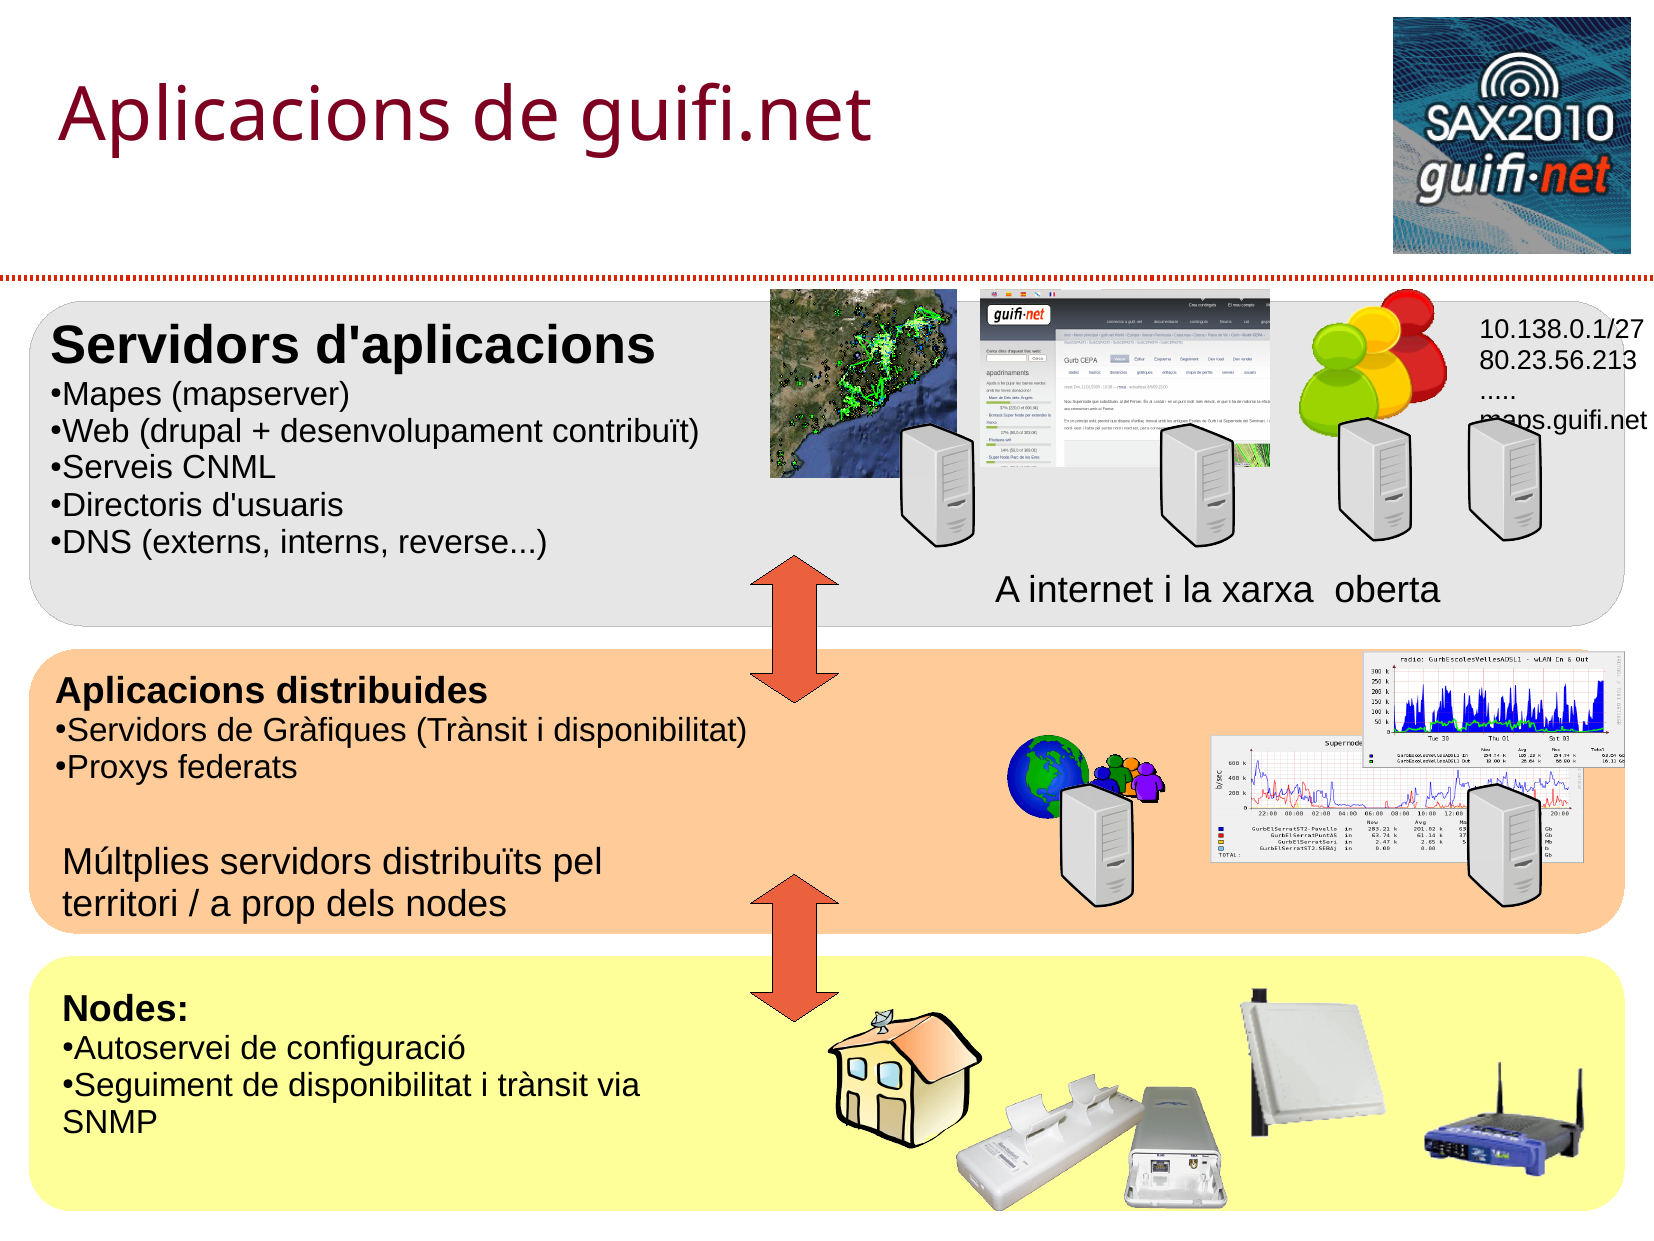

# Aplicacions de guifi.net
Servidors d'aplicacions
Mapes (mapserver)
Web (drupal + desenvolupament contribuït)
Serveis CNML
Directoris d'usuaris
DNS (externs, interns, reverse...)
10.138.0.1/27
80.23.56.213
.....
maps.guifi.net
A internet i la xarxa oberta
Aplicacions distribuides
Servidors de Gràfiques (Trànsit i disponibilitat)
Proxys federats
Múltplies servidors distribuïts pel territori / a prop dels nodes
Nodes:
Autoservei de configuració
Seguiment de disponibilitat i trànsit via SNMP